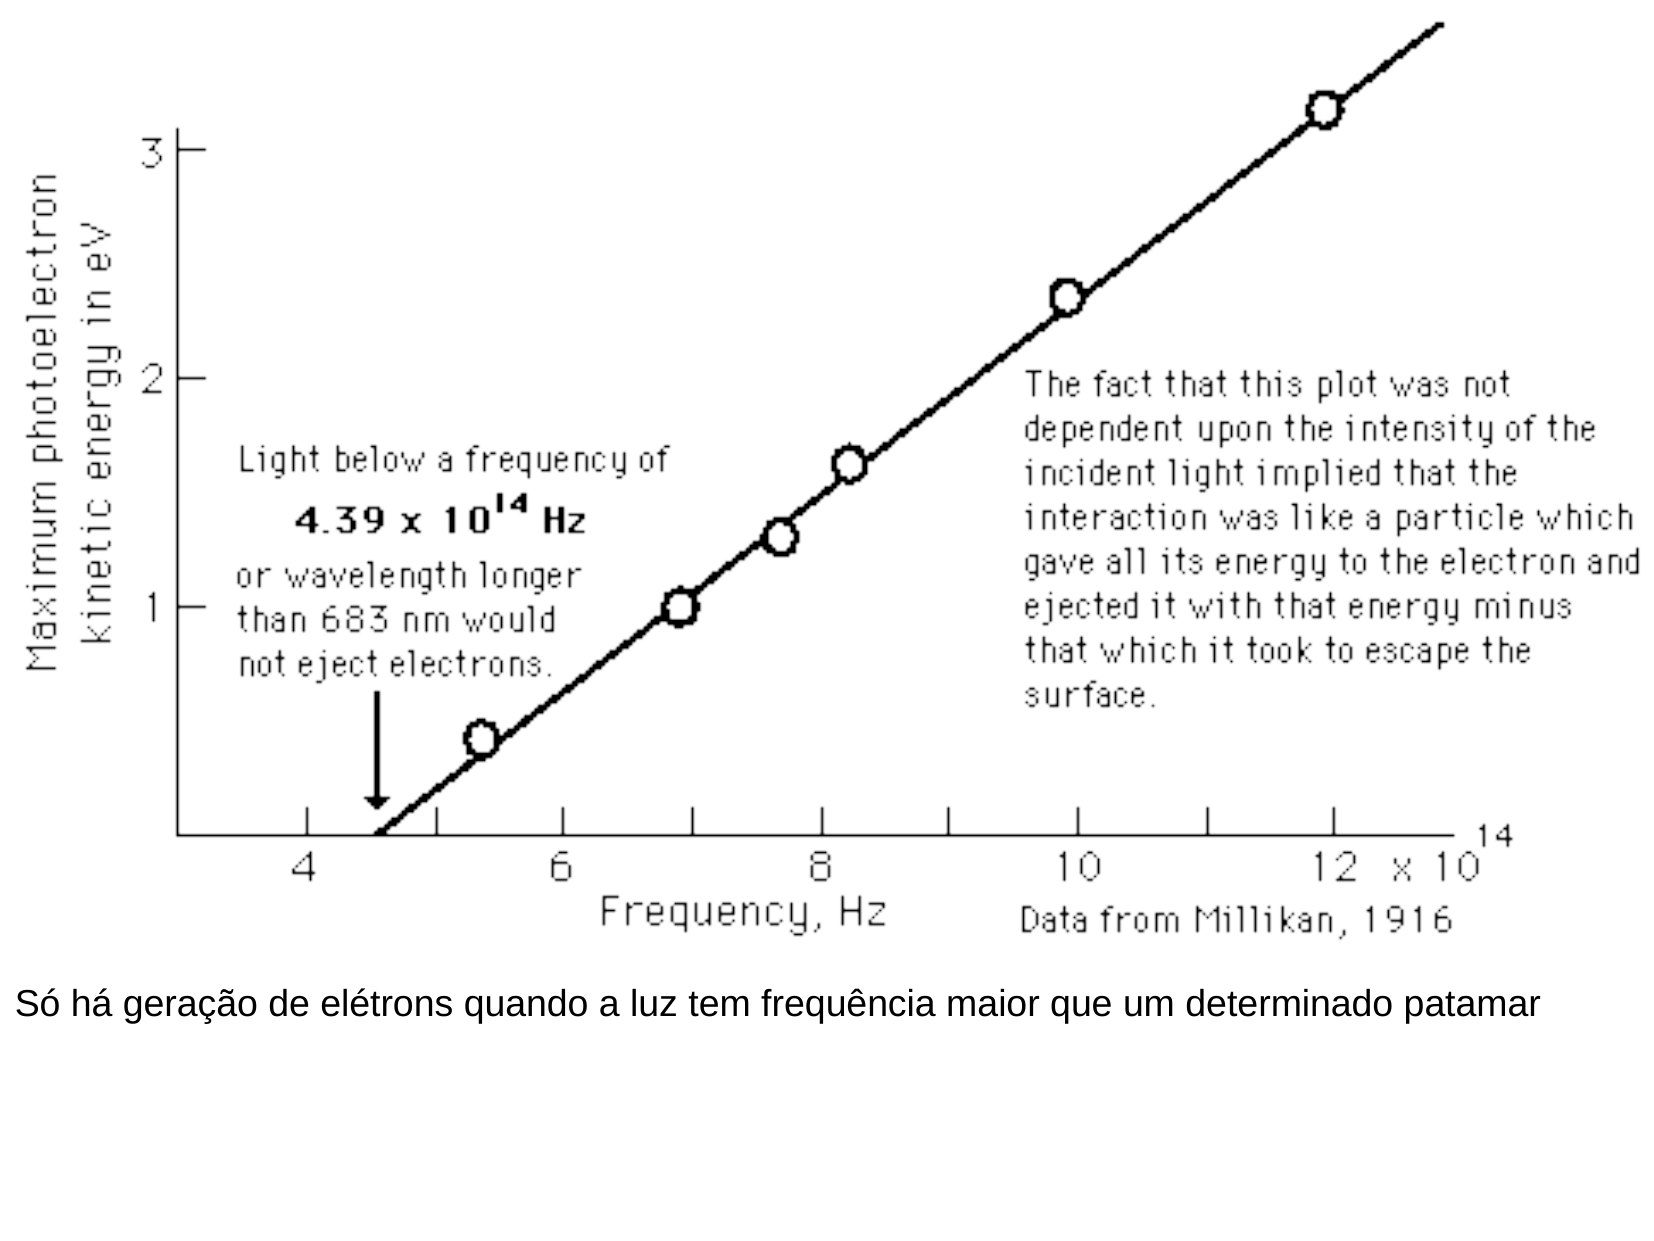

Só há geração de elétrons quando a luz tem frequência maior que um determinado patamar